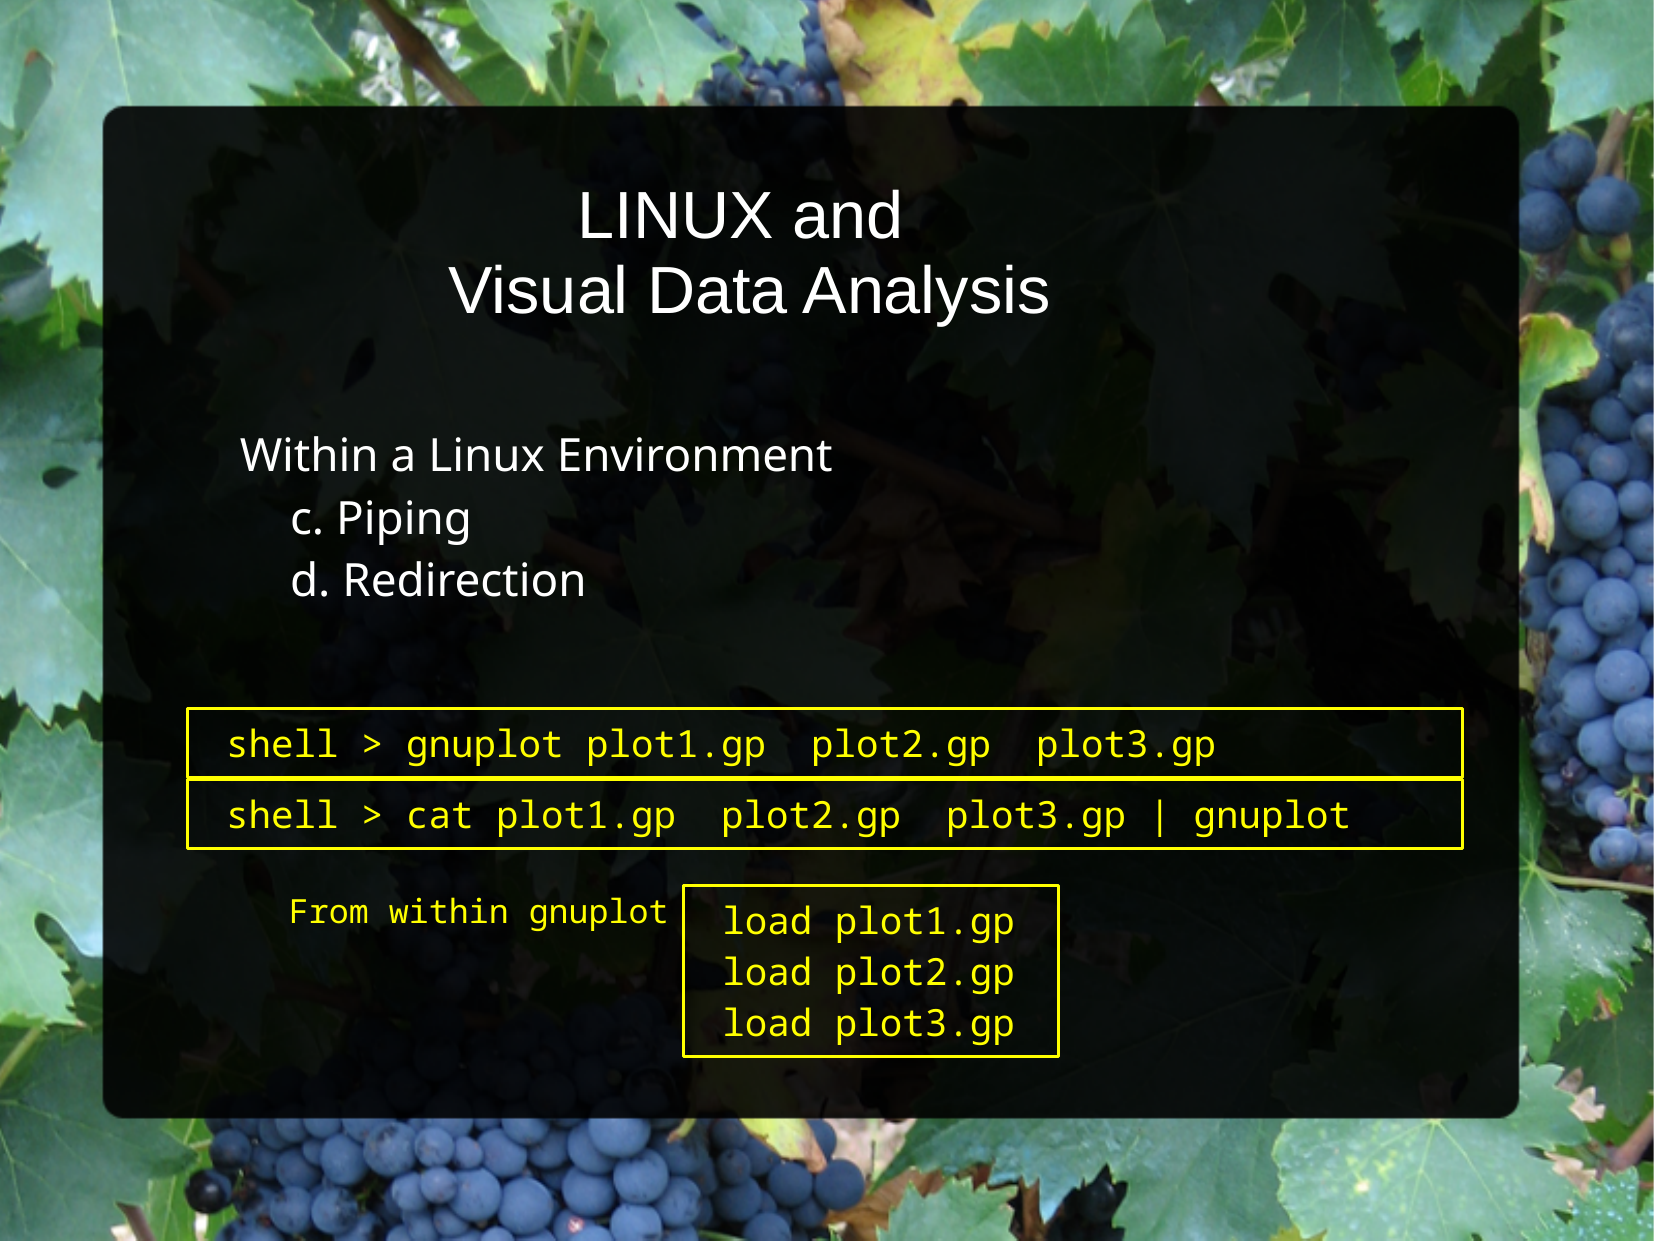

# LINUX and Visual Data Analysis
Within a Linux Environment
 c. Piping
 d. Redirection
shell > gnuplot plot1.gp plot2.gp plot3.gp
shell > cat plot1.gp plot2.gp plot3.gp | gnuplot
From within gnuplot
load plot1.gp
load plot2.gp
load plot3.gp